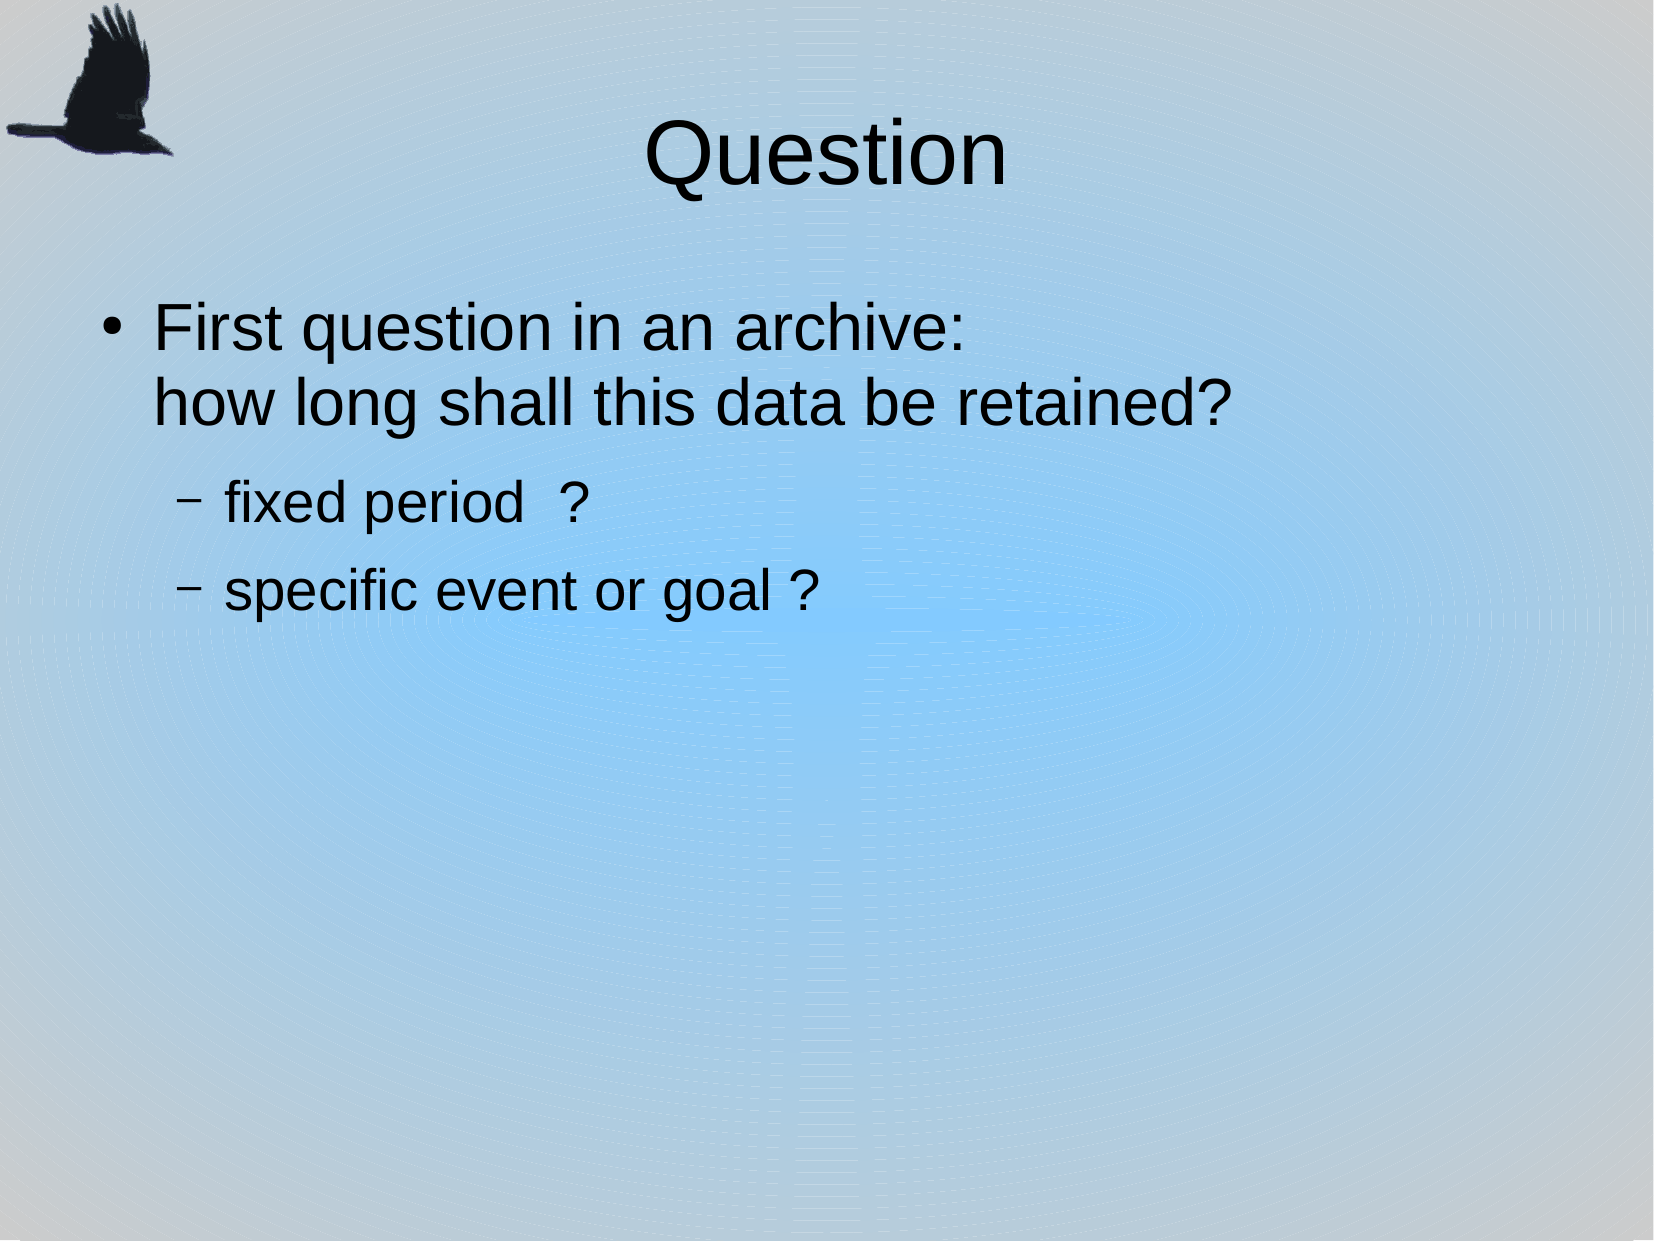

# Question
First question in an archive:
how long shall this data be retained?
fixed period ?
specific event or goal ?